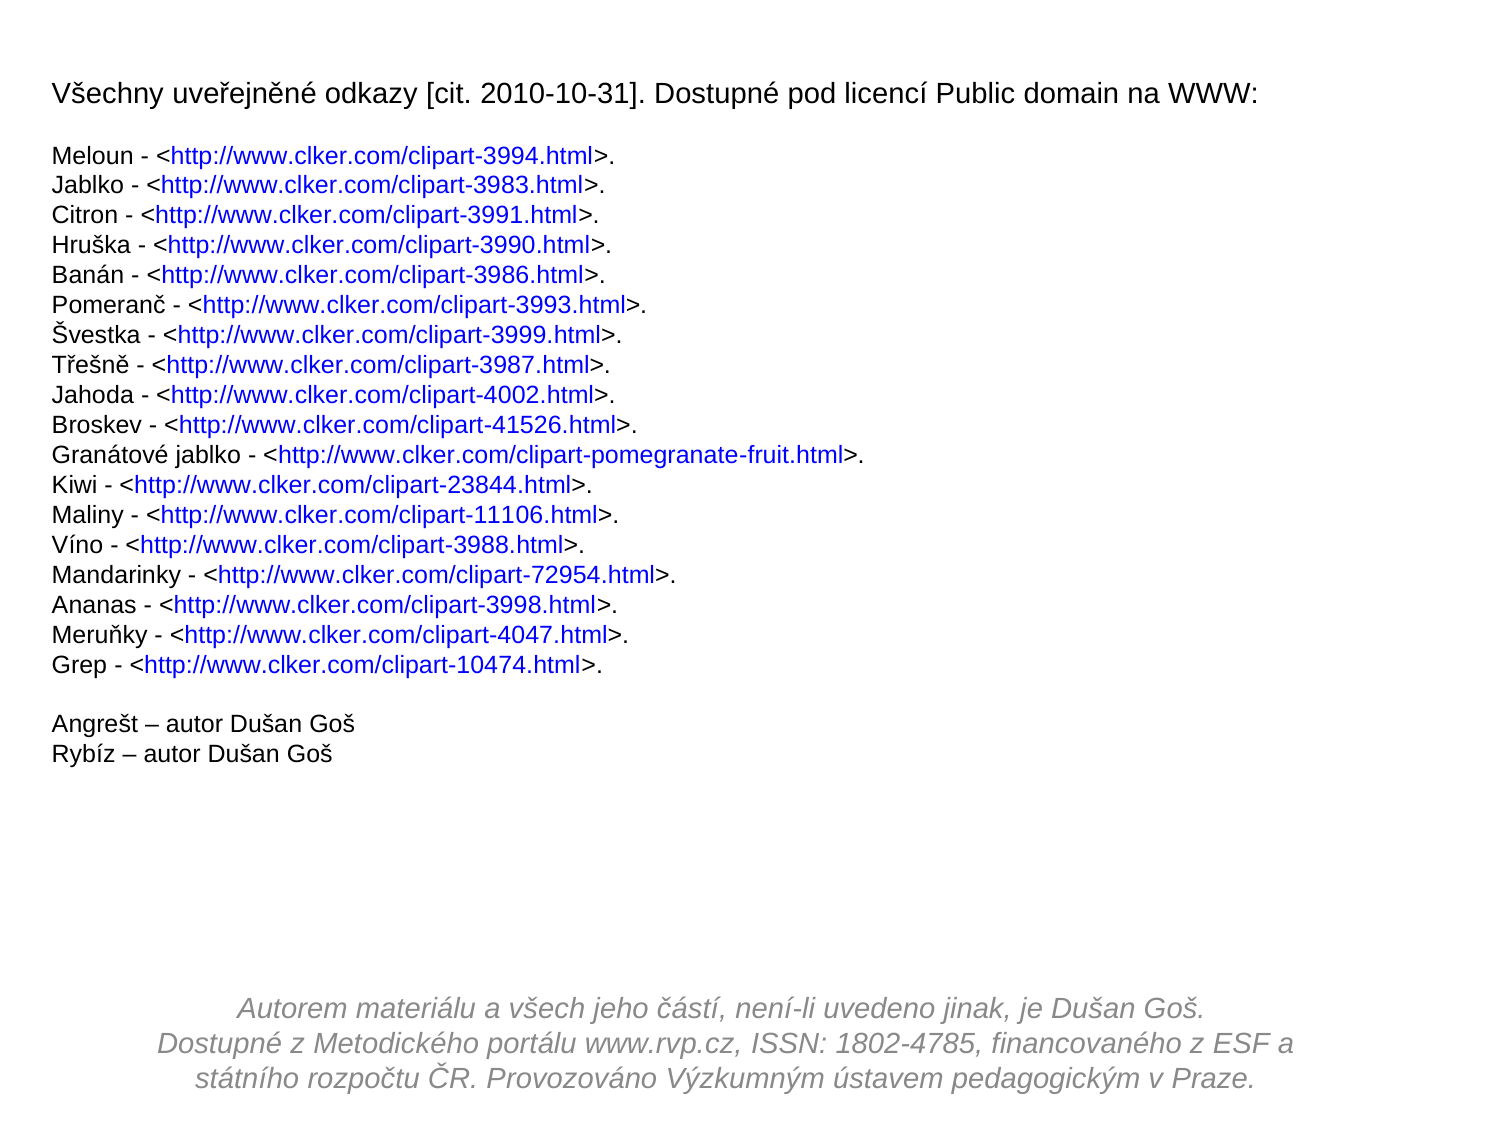

Všechny uveřejněné odkazy [cit. 2010-10-31]. Dostupné pod licencí Public domain na WWW:
Meloun - <http://www.clker.com/clipart-3994.html>.
Jablko - <http://www.clker.com/clipart-3983.html>.
Citron - <http://www.clker.com/clipart-3991.html>.
Hruška - <http://www.clker.com/clipart-3990.html>.
Banán - <http://www.clker.com/clipart-3986.html>.
Pomeranč - <http://www.clker.com/clipart-3993.html>.
Švestka - <http://www.clker.com/clipart-3999.html>.
Třešně - <http://www.clker.com/clipart-3987.html>.
Jahoda - <http://www.clker.com/clipart-4002.html>.
Broskev - <http://www.clker.com/clipart-41526.html>.
Granátové jablko - <http://www.clker.com/clipart-pomegranate-fruit.html>.
Kiwi - <http://www.clker.com/clipart-23844.html>.
Maliny - <http://www.clker.com/clipart-11106.html>.
Víno - <http://www.clker.com/clipart-3988.html>.
Mandarinky - <http://www.clker.com/clipart-72954.html>.
Ananas - <http://www.clker.com/clipart-3998.html>.
Meruňky - <http://www.clker.com/clipart-4047.html>.
Grep - <http://www.clker.com/clipart-10474.html>.
Angrešt – autor Dušan Goš
Rybíz – autor Dušan Goš
Autorem materiálu a všech jeho částí, není-li uvedeno jinak, je Dušan Goš.
Dostupné z Metodického portálu www.rvp.cz, ISSN: 1802-4785, financovaného z ESF a státního rozpočtu ČR. Provozováno Výzkumným ústavem pedagogickým v Praze.